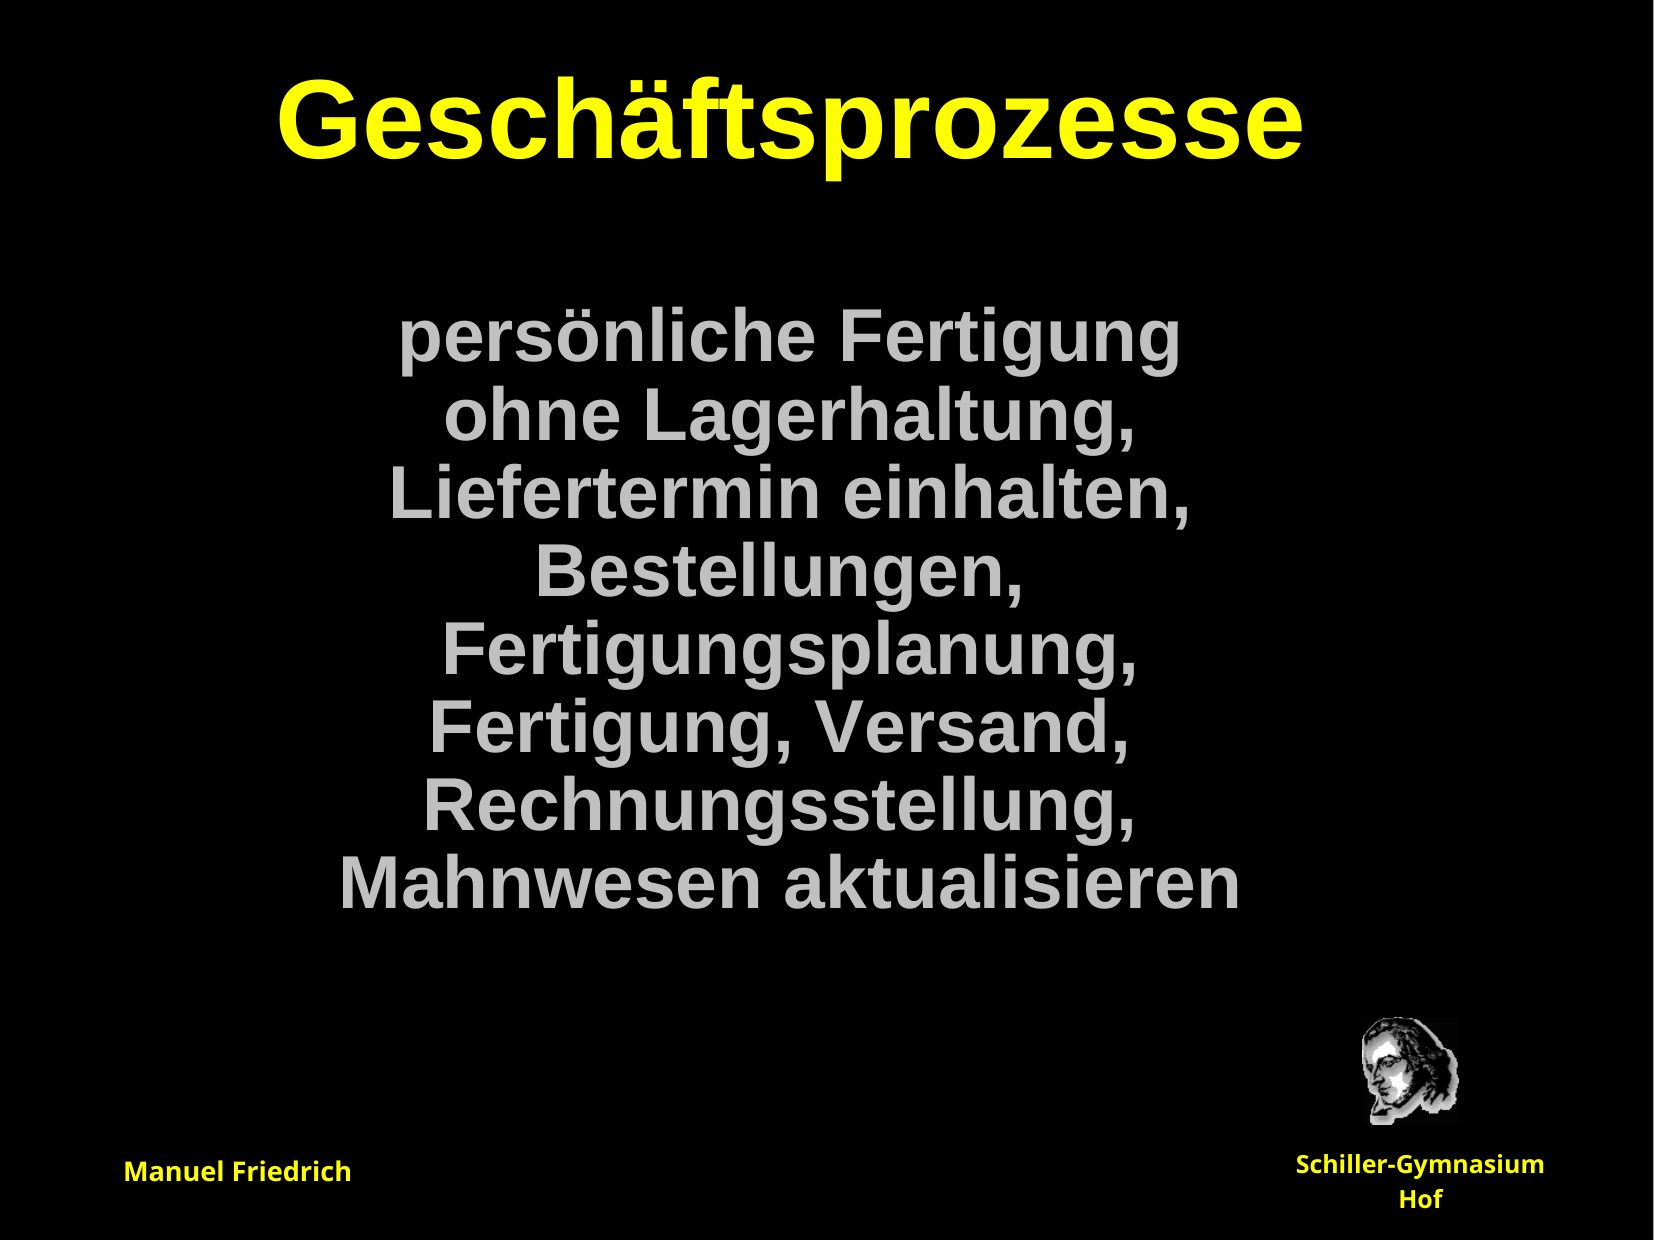

Geschäftsprozesse
persönliche Fertigung
ohne Lagerhaltung,
Liefertermin einhalten,
Bestellungen,
Fertigungsplanung,
Fertigung, Versand,
Rechnungsstellung,
Mahnwesen aktualisieren
Schiller-Gymnasium
Hof
Manuel Friedrich